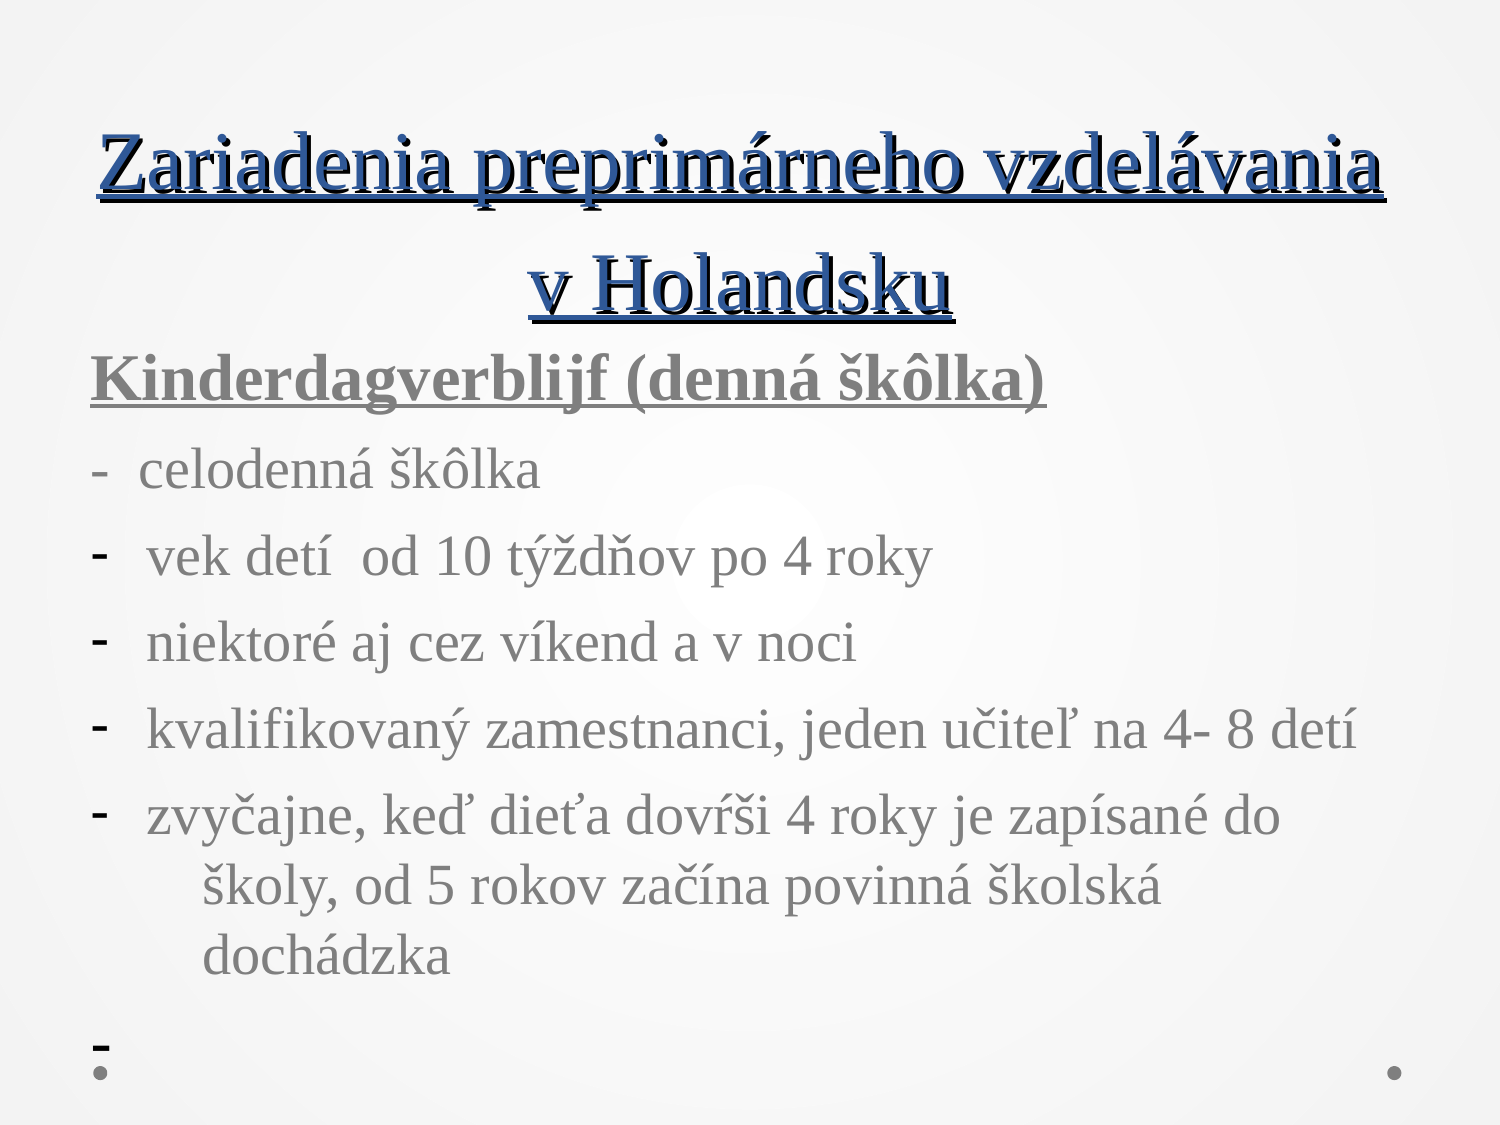

# Zariadenia preprimárneho vzdelávania v Holandsku
Kinderdagverblijf (denná škôlka)
- celodenná škôlka
vek detí od 10 týždňov po 4 roky
niektoré aj cez víkend a v noci
kvalifikovaný zamestnanci, jeden učiteľ na 4- 8 detí
zvyčajne, keď dieťa dovŕši 4 roky je zapísané do školy, od 5 rokov začína povinná školská dochádzka